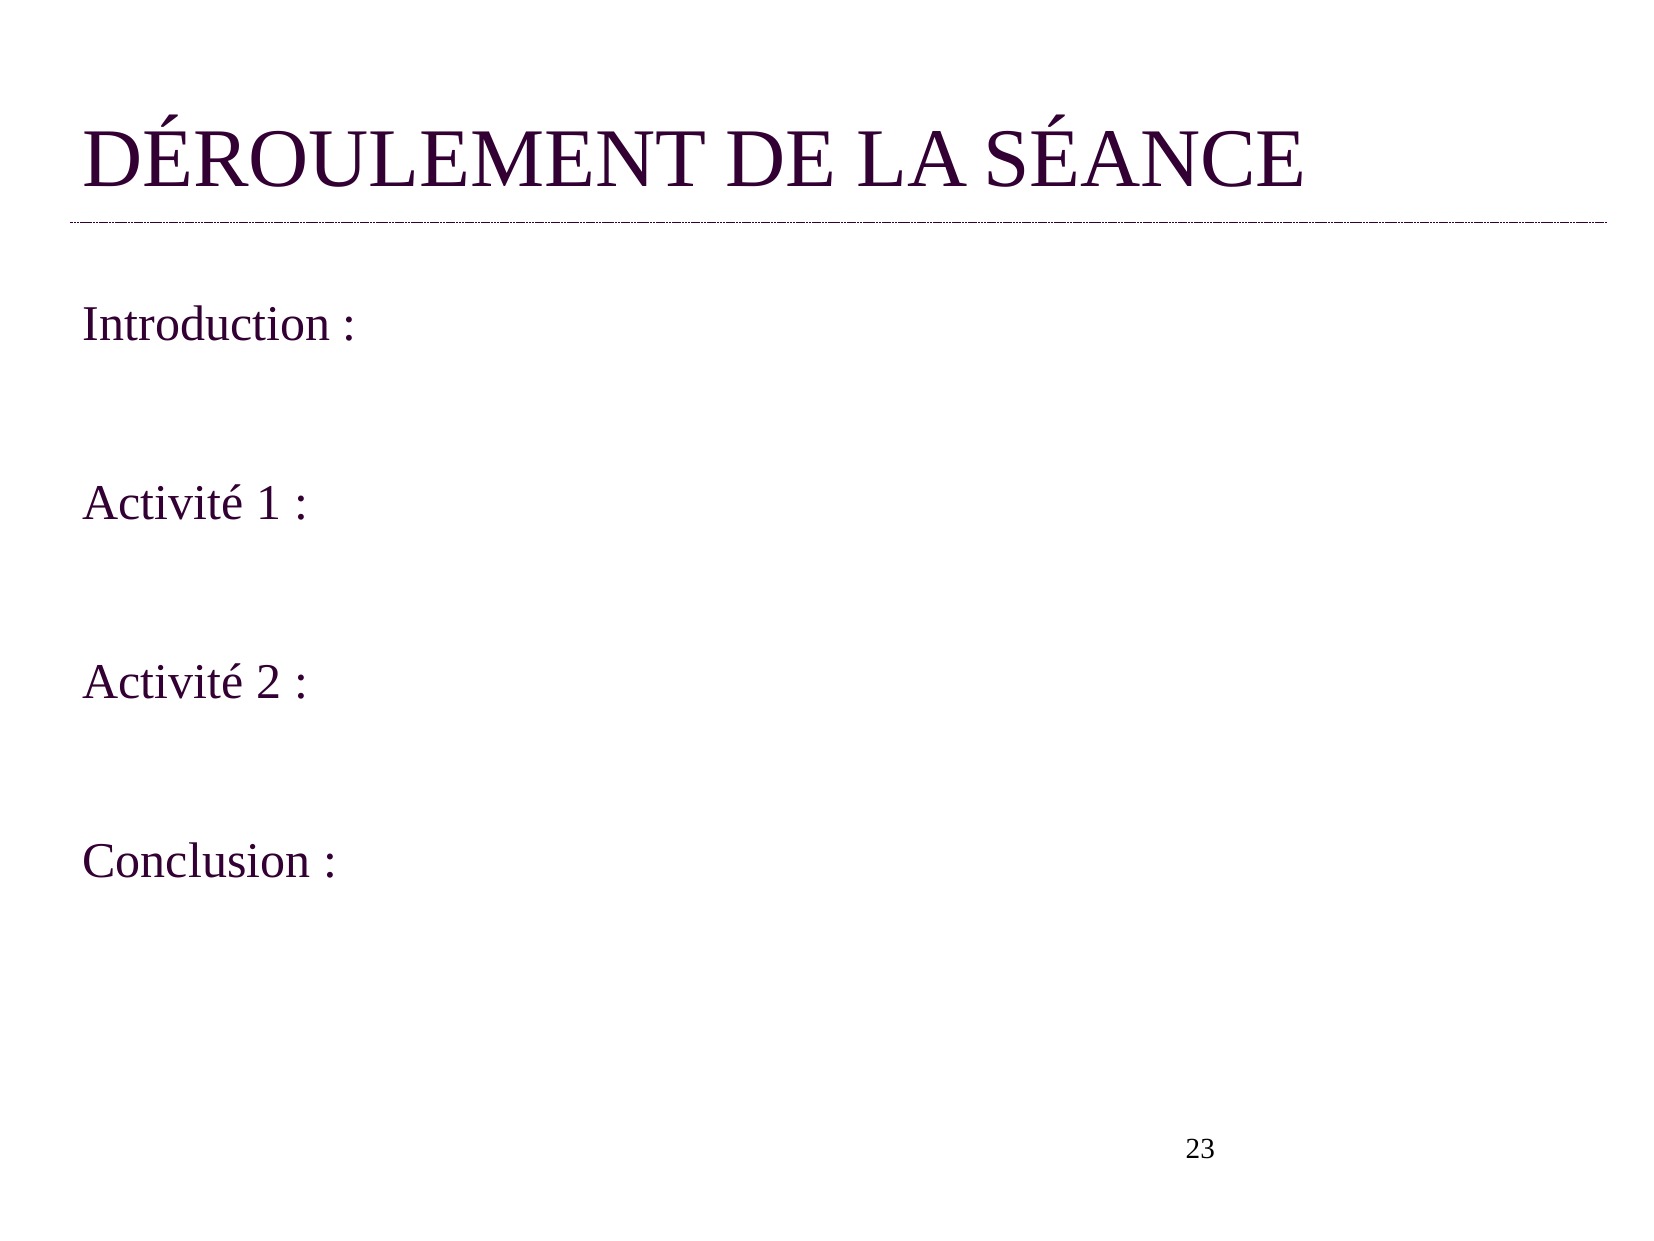

# DÉROULEMENT DE LA SÉANCE
Introduction :
Activité 1 :
Activité 2 :
Conclusion :